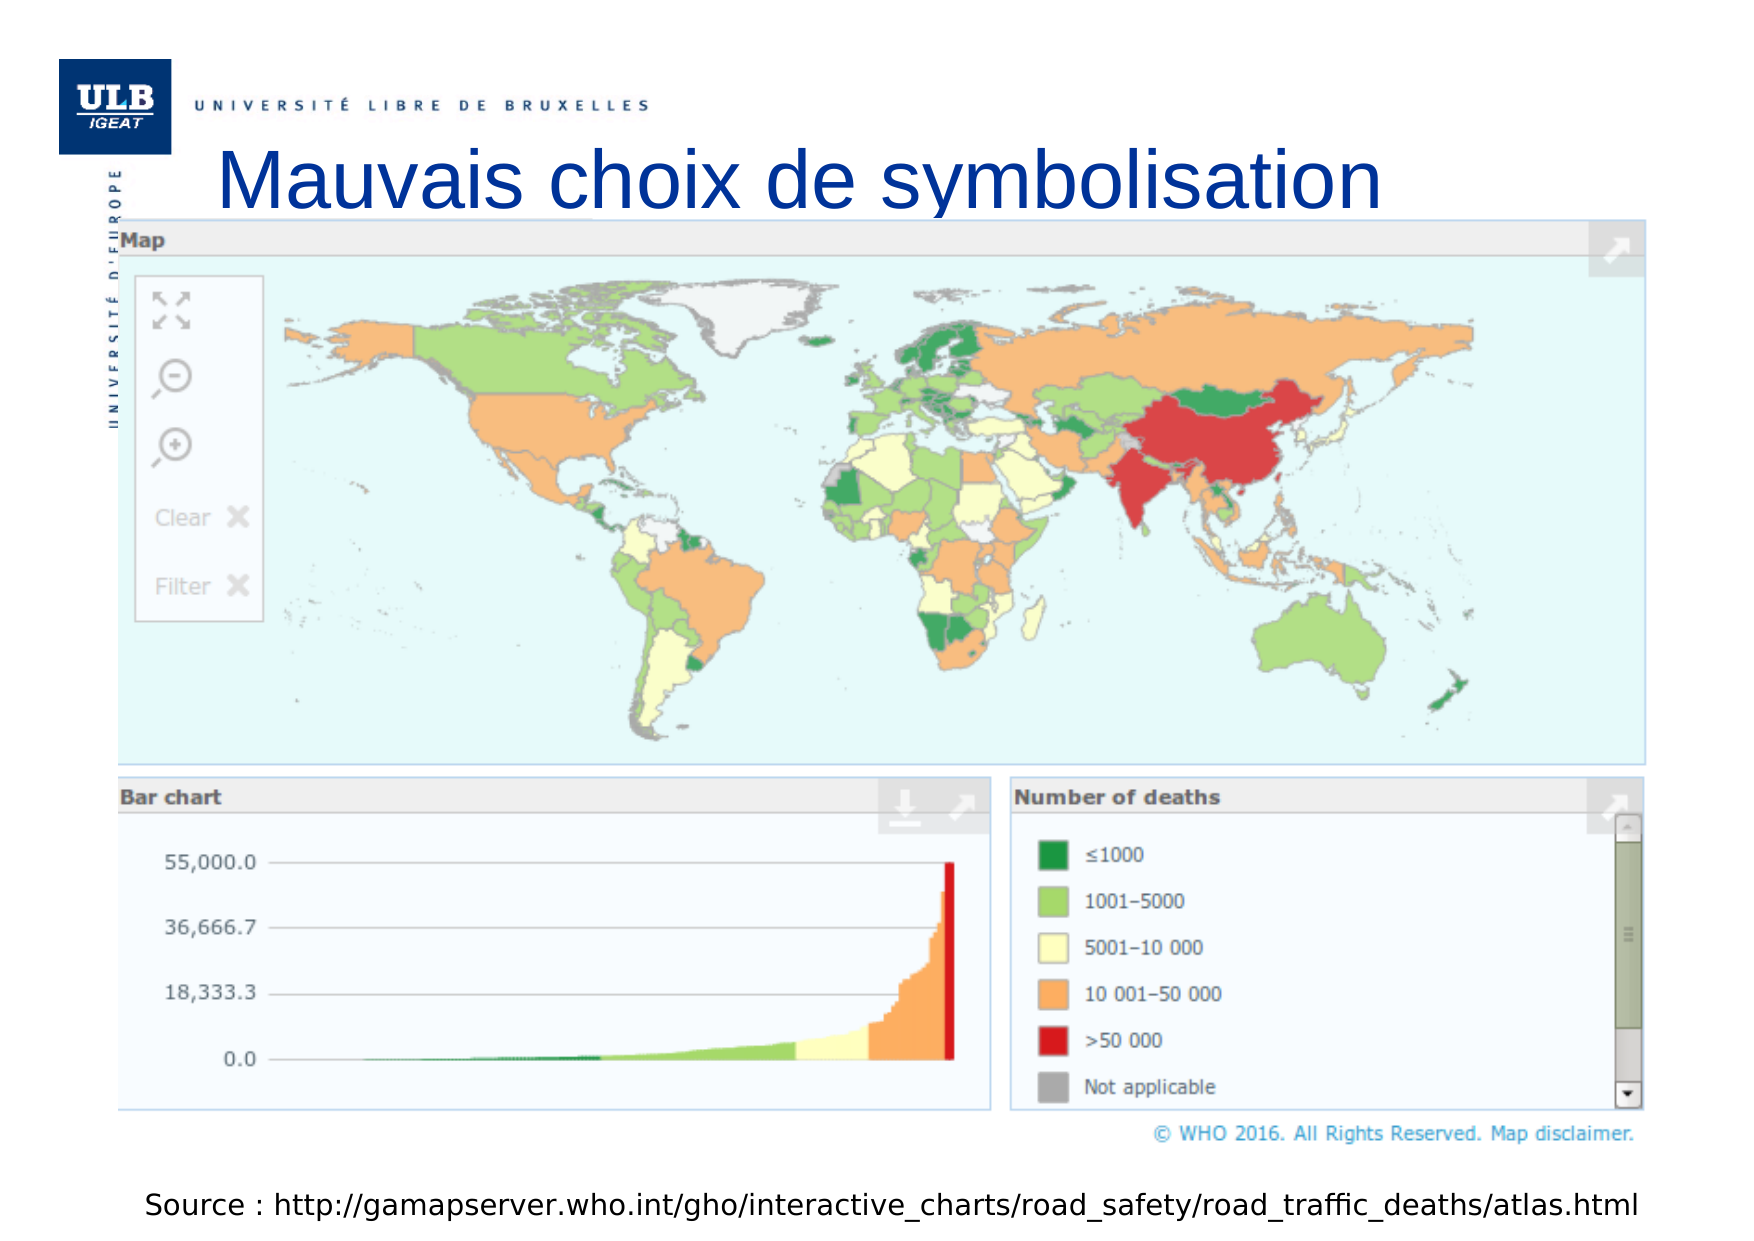

# Mauvais choix de symbolisation
GEOG-F-105 - Méthodologie de la géographie humaine I
72
Source : http://gamapserver.who.int/gho/interactive_charts/road_safety/road_traffic_deaths/atlas.html